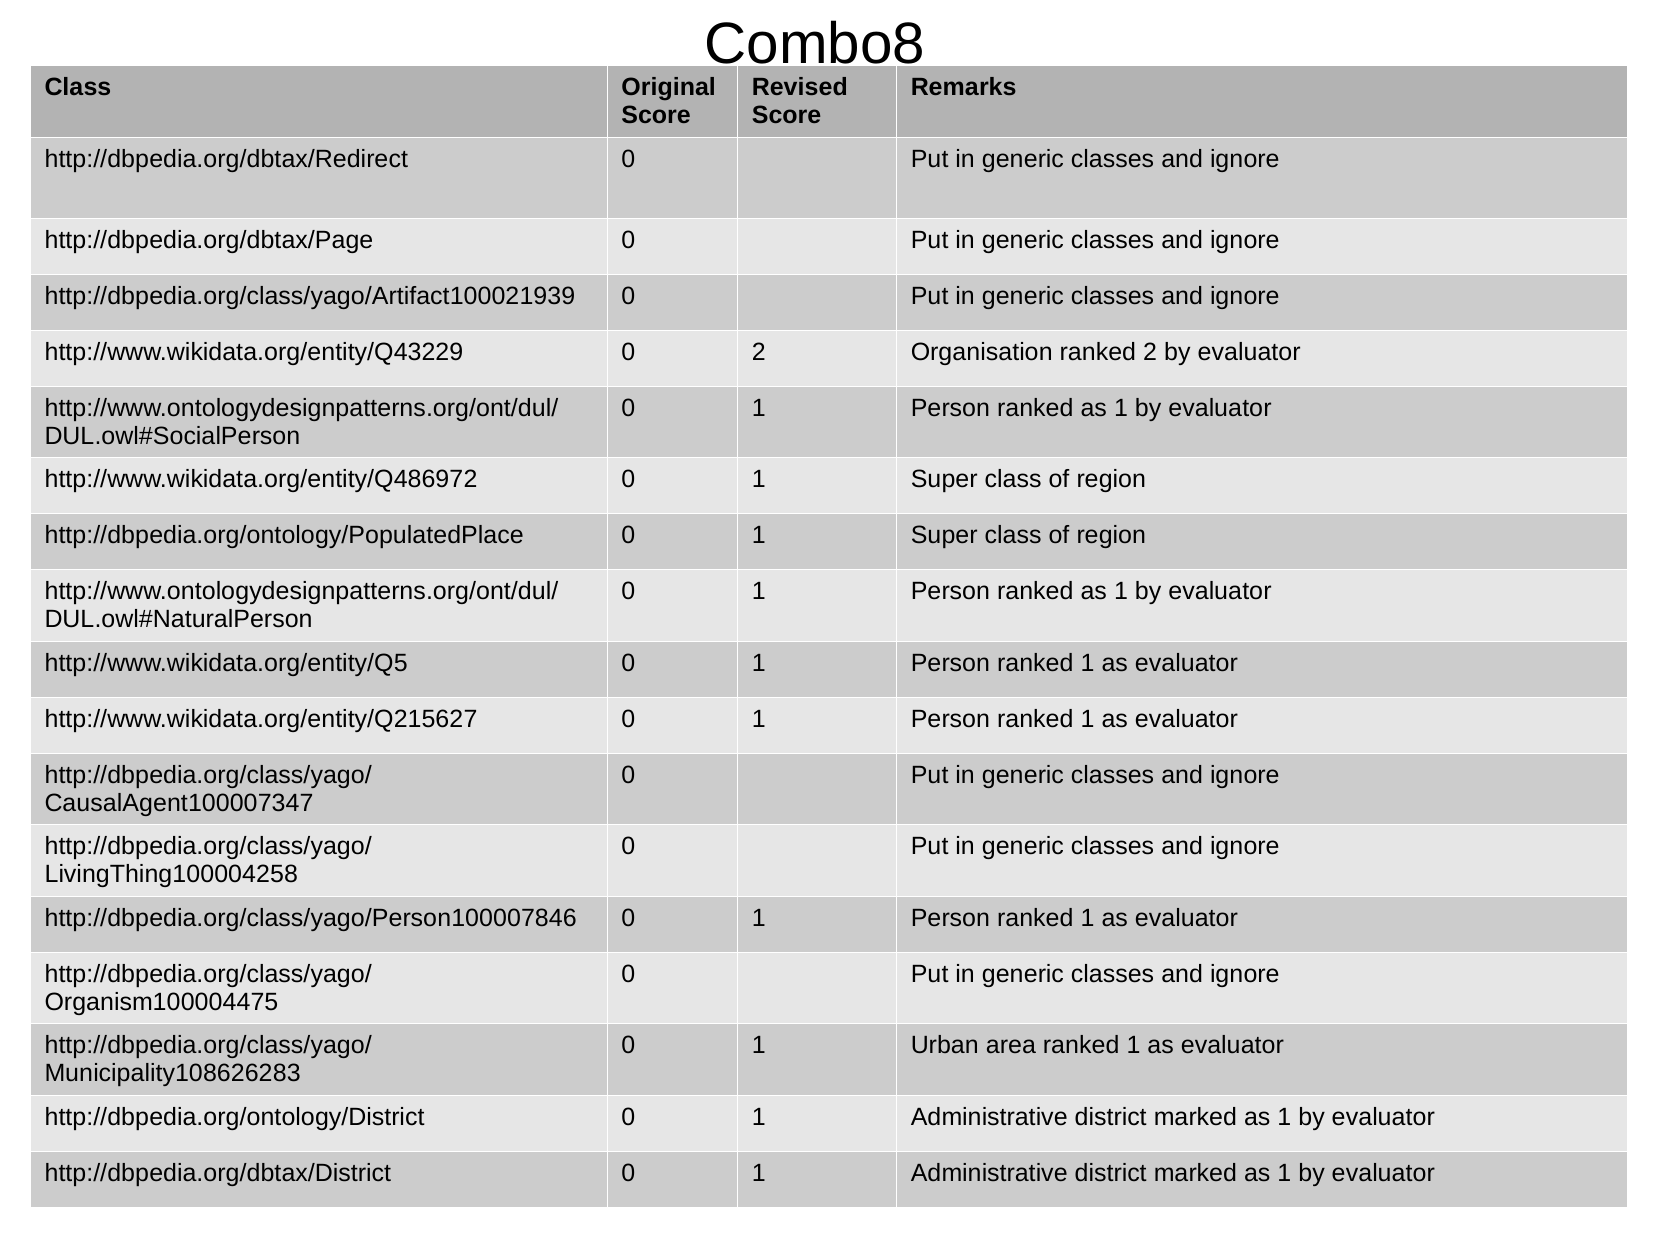

# Combo8
| Class | Original Score | Revised Score | Remarks |
| --- | --- | --- | --- |
| http://dbpedia.org/dbtax/Redirect | 0 | | Put in generic classes and ignore |
| http://dbpedia.org/dbtax/Page | 0 | | Put in generic classes and ignore |
| http://dbpedia.org/class/yago/Artifact100021939 | 0 | | Put in generic classes and ignore |
| http://www.wikidata.org/entity/Q43229 | 0 | 2 | Organisation ranked 2 by evaluator |
| http://www.ontologydesignpatterns.org/ont/dul/DUL.owl#SocialPerson | 0 | 1 | Person ranked as 1 by evaluator |
| http://www.wikidata.org/entity/Q486972 | 0 | 1 | Super class of region |
| http://dbpedia.org/ontology/PopulatedPlace | 0 | 1 | Super class of region |
| http://www.ontologydesignpatterns.org/ont/dul/DUL.owl#NaturalPerson | 0 | 1 | Person ranked as 1 by evaluator |
| http://www.wikidata.org/entity/Q5 | 0 | 1 | Person ranked 1 as evaluator |
| http://www.wikidata.org/entity/Q215627 | 0 | 1 | Person ranked 1 as evaluator |
| http://dbpedia.org/class/yago/CausalAgent100007347 | 0 | | Put in generic classes and ignore |
| http://dbpedia.org/class/yago/LivingThing100004258 | 0 | | Put in generic classes and ignore |
| http://dbpedia.org/class/yago/Person100007846 | 0 | 1 | Person ranked 1 as evaluator |
| http://dbpedia.org/class/yago/Organism100004475 | 0 | | Put in generic classes and ignore |
| http://dbpedia.org/class/yago/Municipality108626283 | 0 | 1 | Urban area ranked 1 as evaluator |
| http://dbpedia.org/ontology/District | 0 | 1 | Administrative district marked as 1 by evaluator |
| http://dbpedia.org/dbtax/District | 0 | 1 | Administrative district marked as 1 by evaluator |